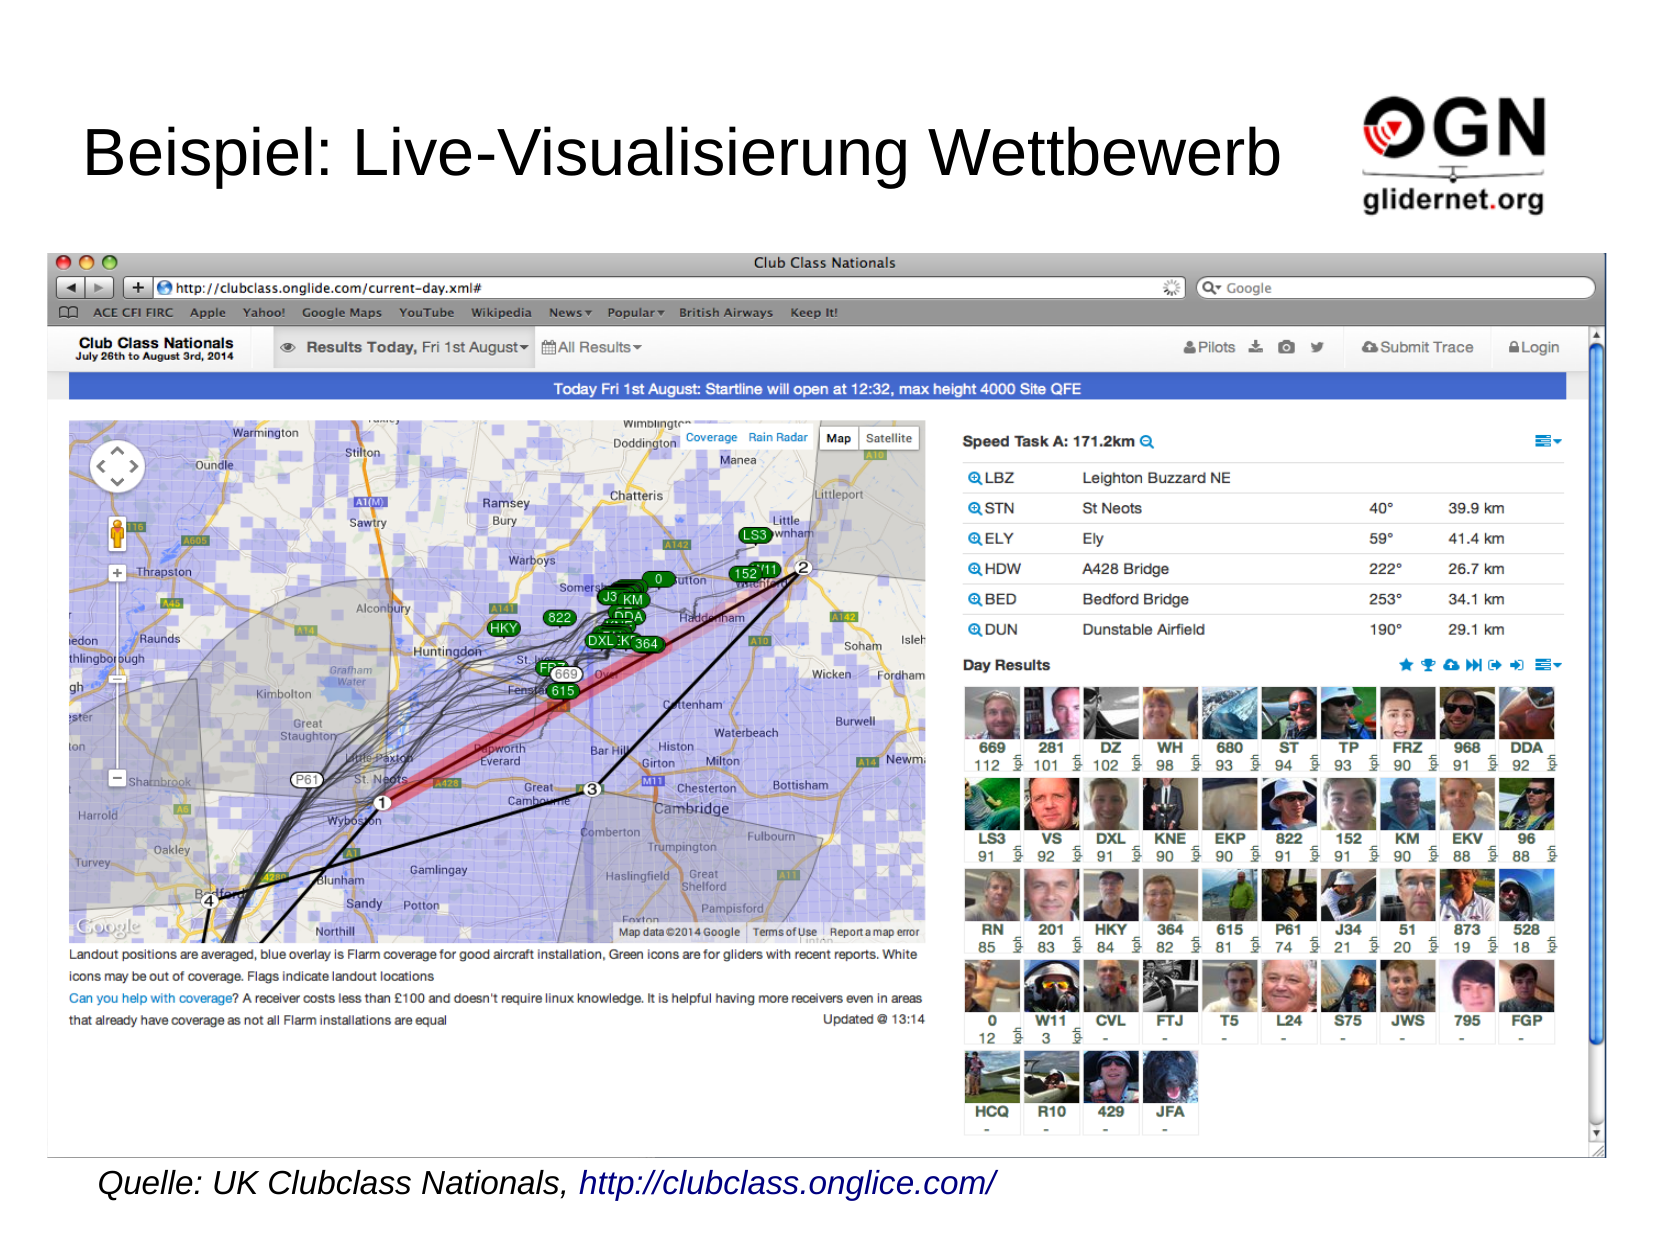

# Beispiel: Live-Visualisierung Wettbewerb
Quelle: UK Clubclass Nationals, http://clubclass.onglice.com/